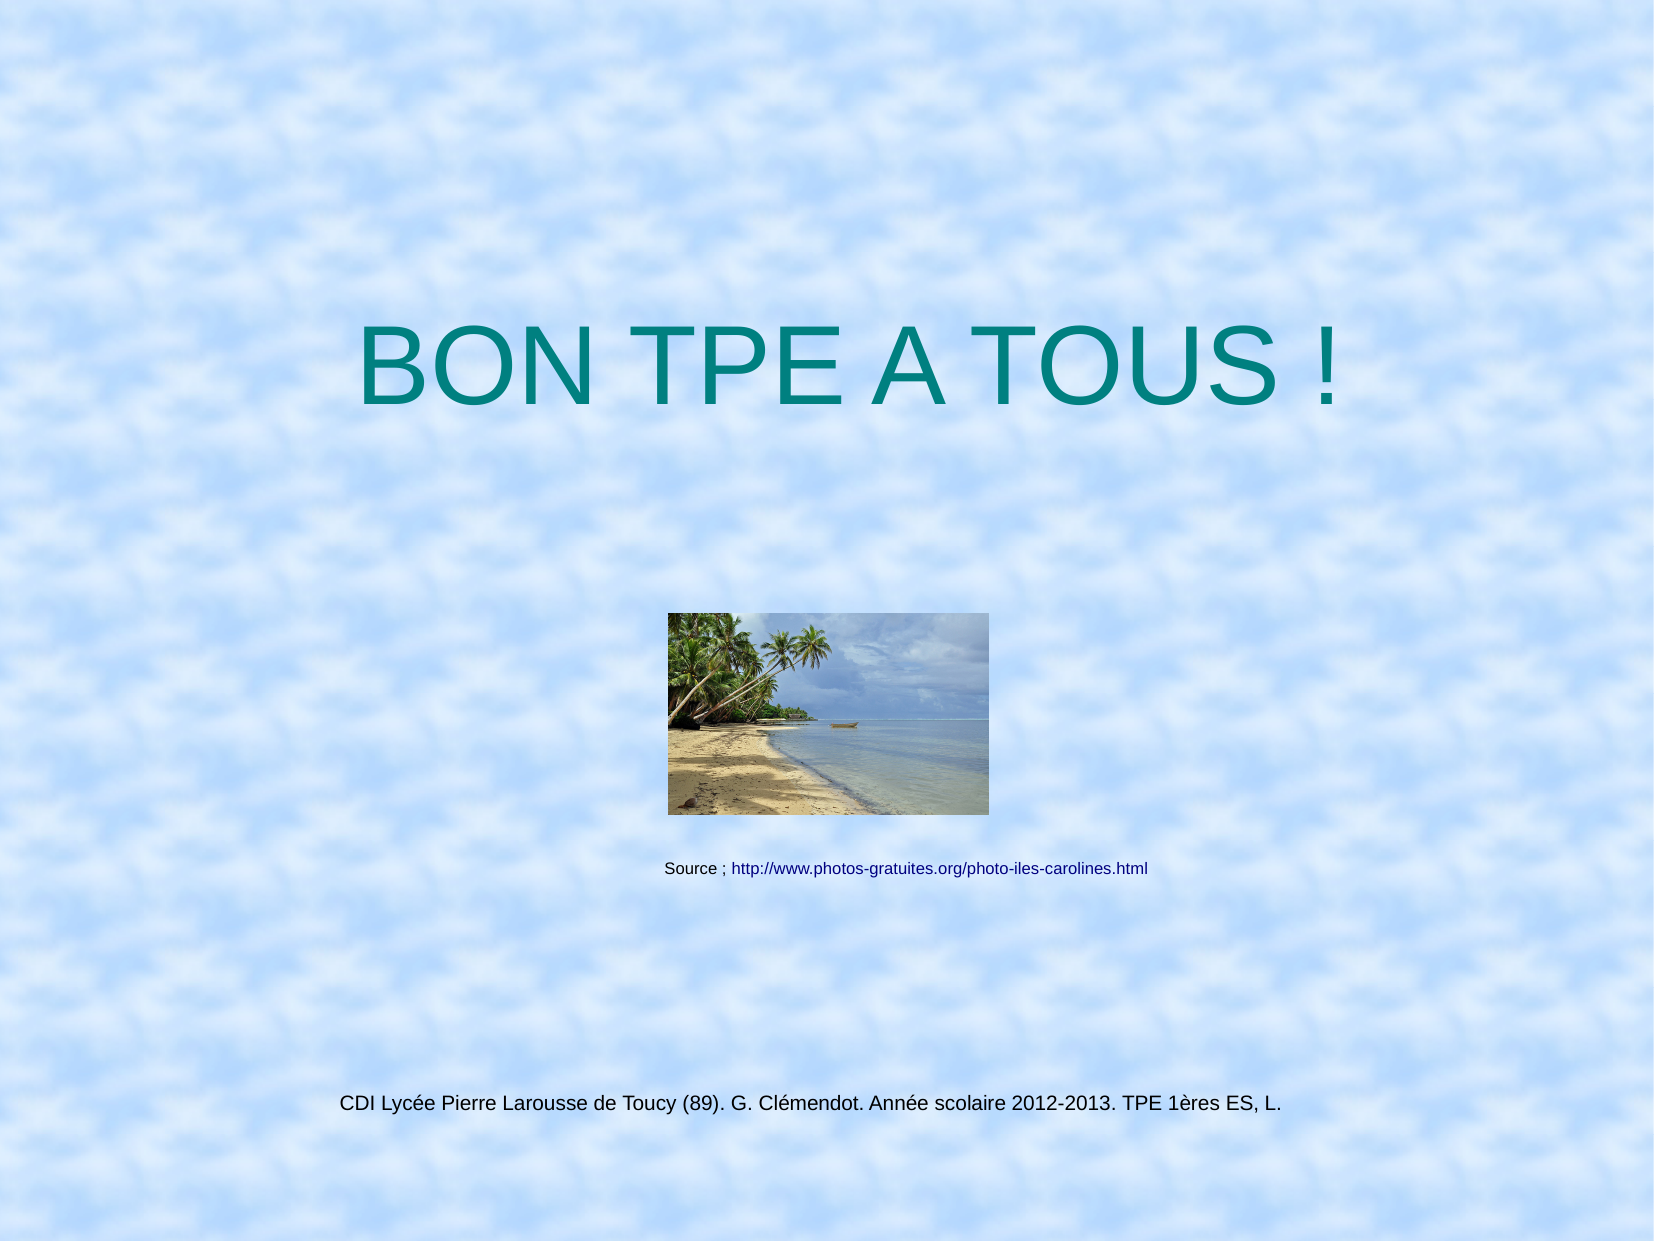

BON TPE A TOUS !
Source ; http://www.photos-gratuites.org/photo-iles-carolines.html
CDI Lycée Pierre Larousse de Toucy (89). G. Clémendot. Année scolaire 2012-2013. TPE 1ères ES, L.